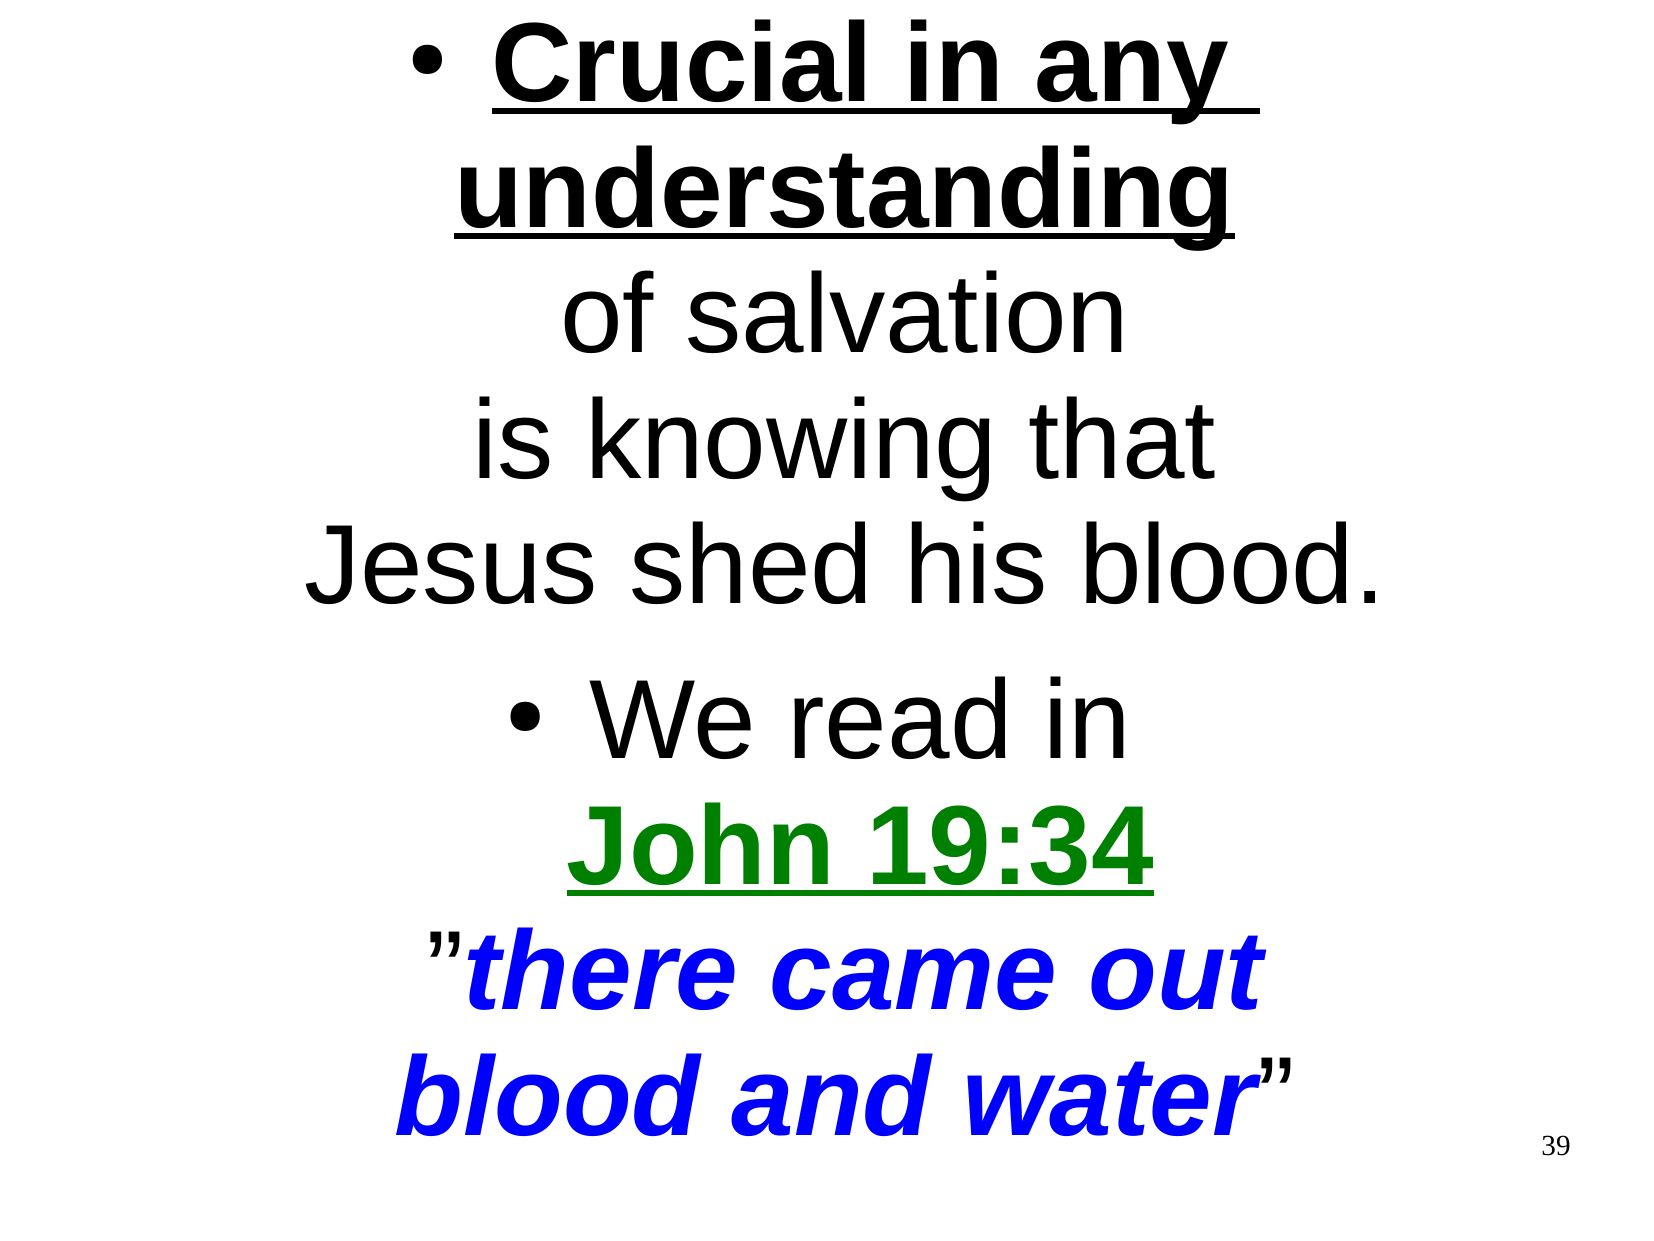

# Crucial in any understanding of salvation is knowing that Jesus shed his blood.
 We read in
John 19:34
”there came out
blood and water”
39